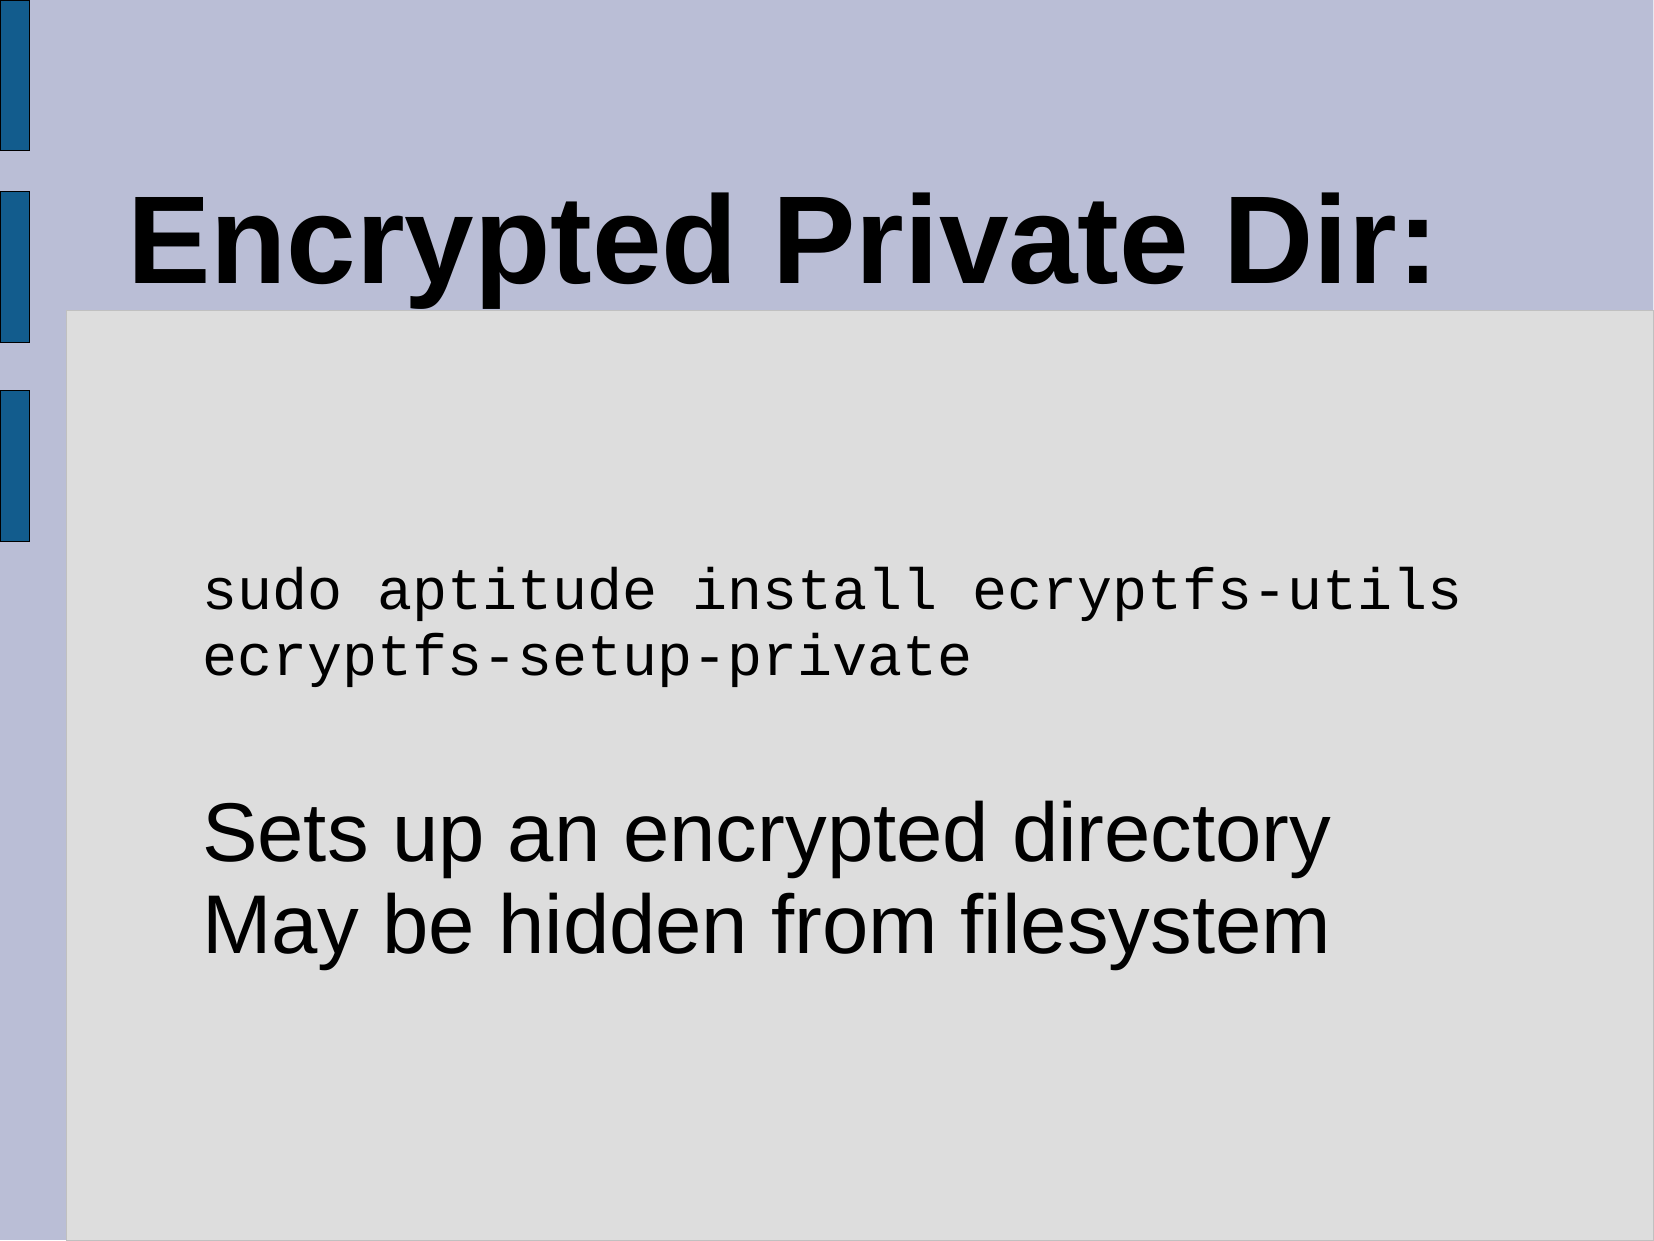

Encrypted Private Dir:
sudo aptitude install ecryptfs-utils
ecryptfs-setup-private
Sets up an encrypted directory
May be hidden from filesystem